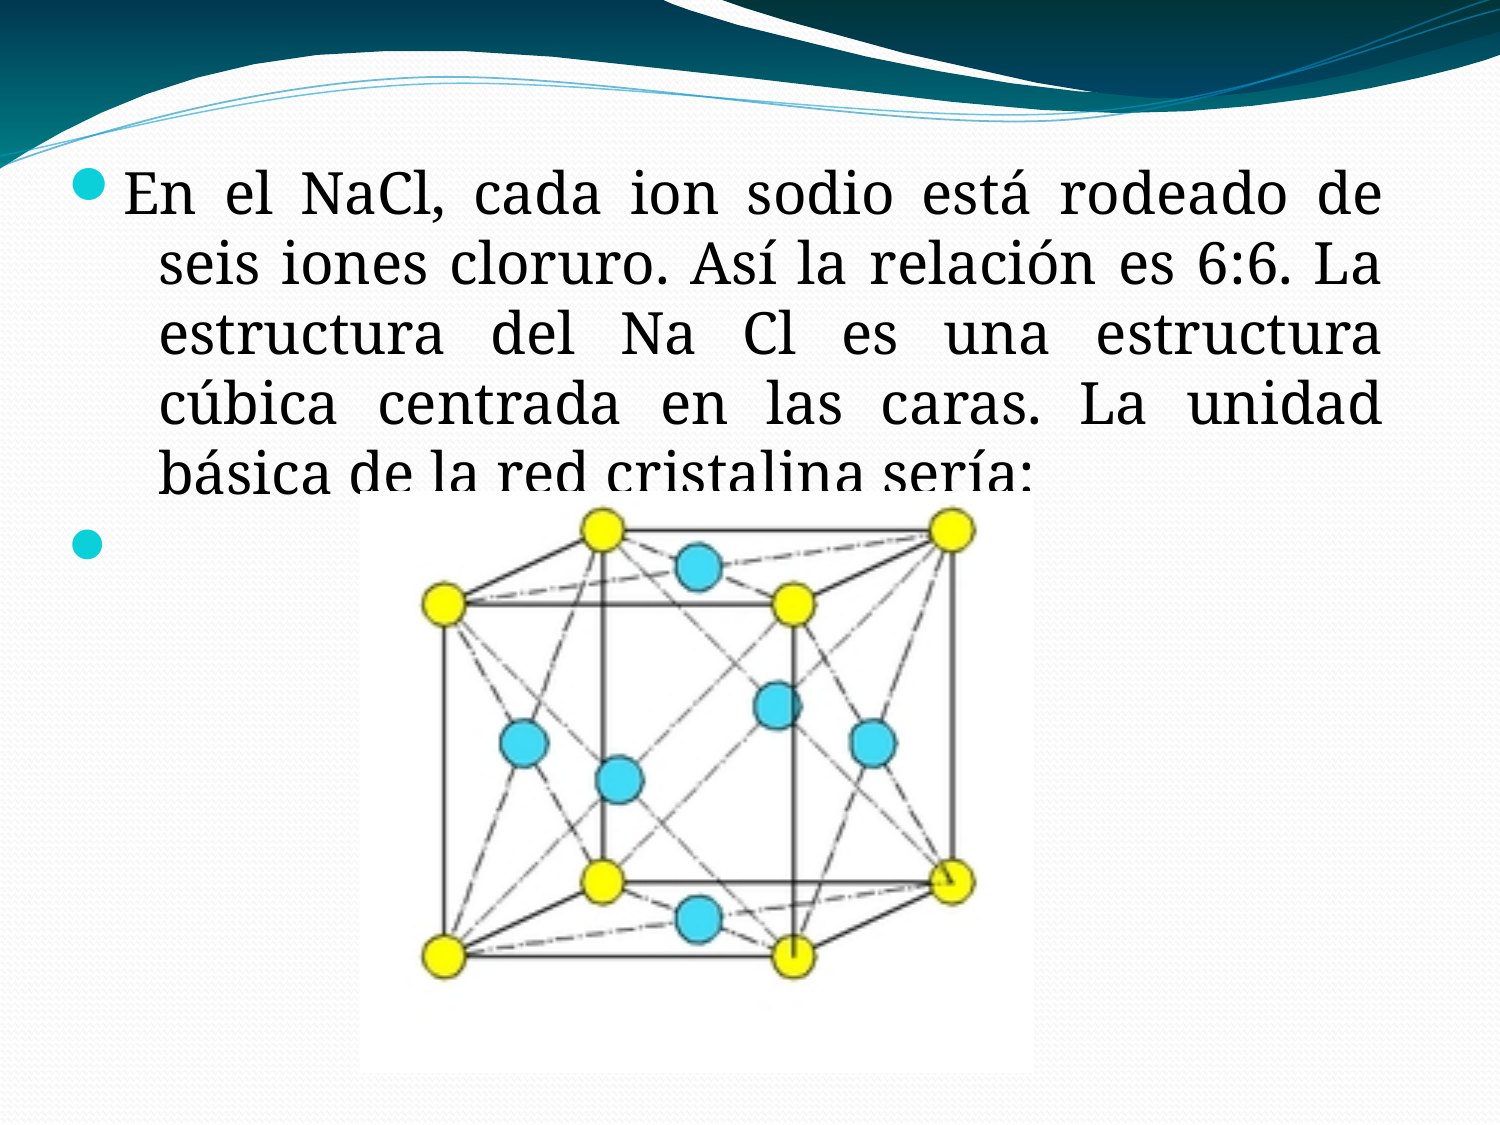

# En el NaCl, cada ion sodio está rodeado de seis iones cloruro. Así la relación es 6:6. La estructura del Na Cl es una estructura cúbica centrada en las caras. La unidad básica de la red cristalina sería: